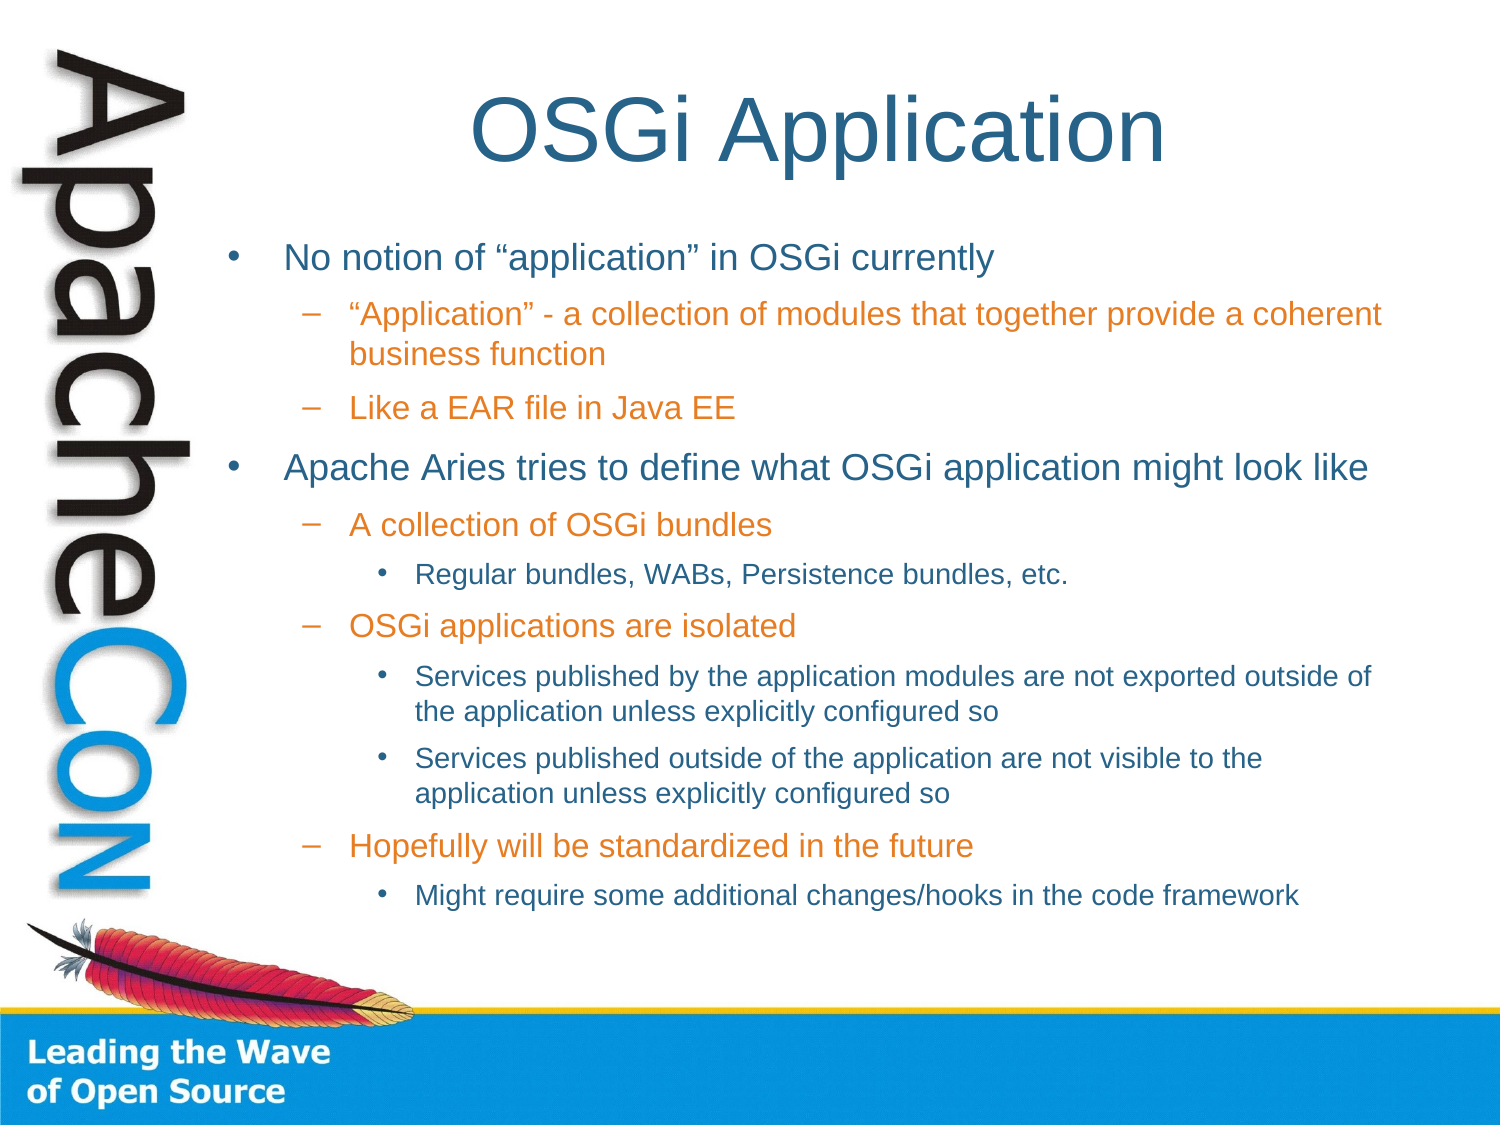

# OSGi Application
No notion of “application” in OSGi currently
“Application” - a collection of modules that together provide a coherent business function
Like a EAR file in Java EE
Apache Aries tries to define what OSGi application might look like
A collection of OSGi bundles
Regular bundles, WABs, Persistence bundles, etc.
OSGi applications are isolated
Services published by the application modules are not exported outside of the application unless explicitly configured so
Services published outside of the application are not visible to the application unless explicitly configured so
Hopefully will be standardized in the future
Might require some additional changes/hooks in the code framework